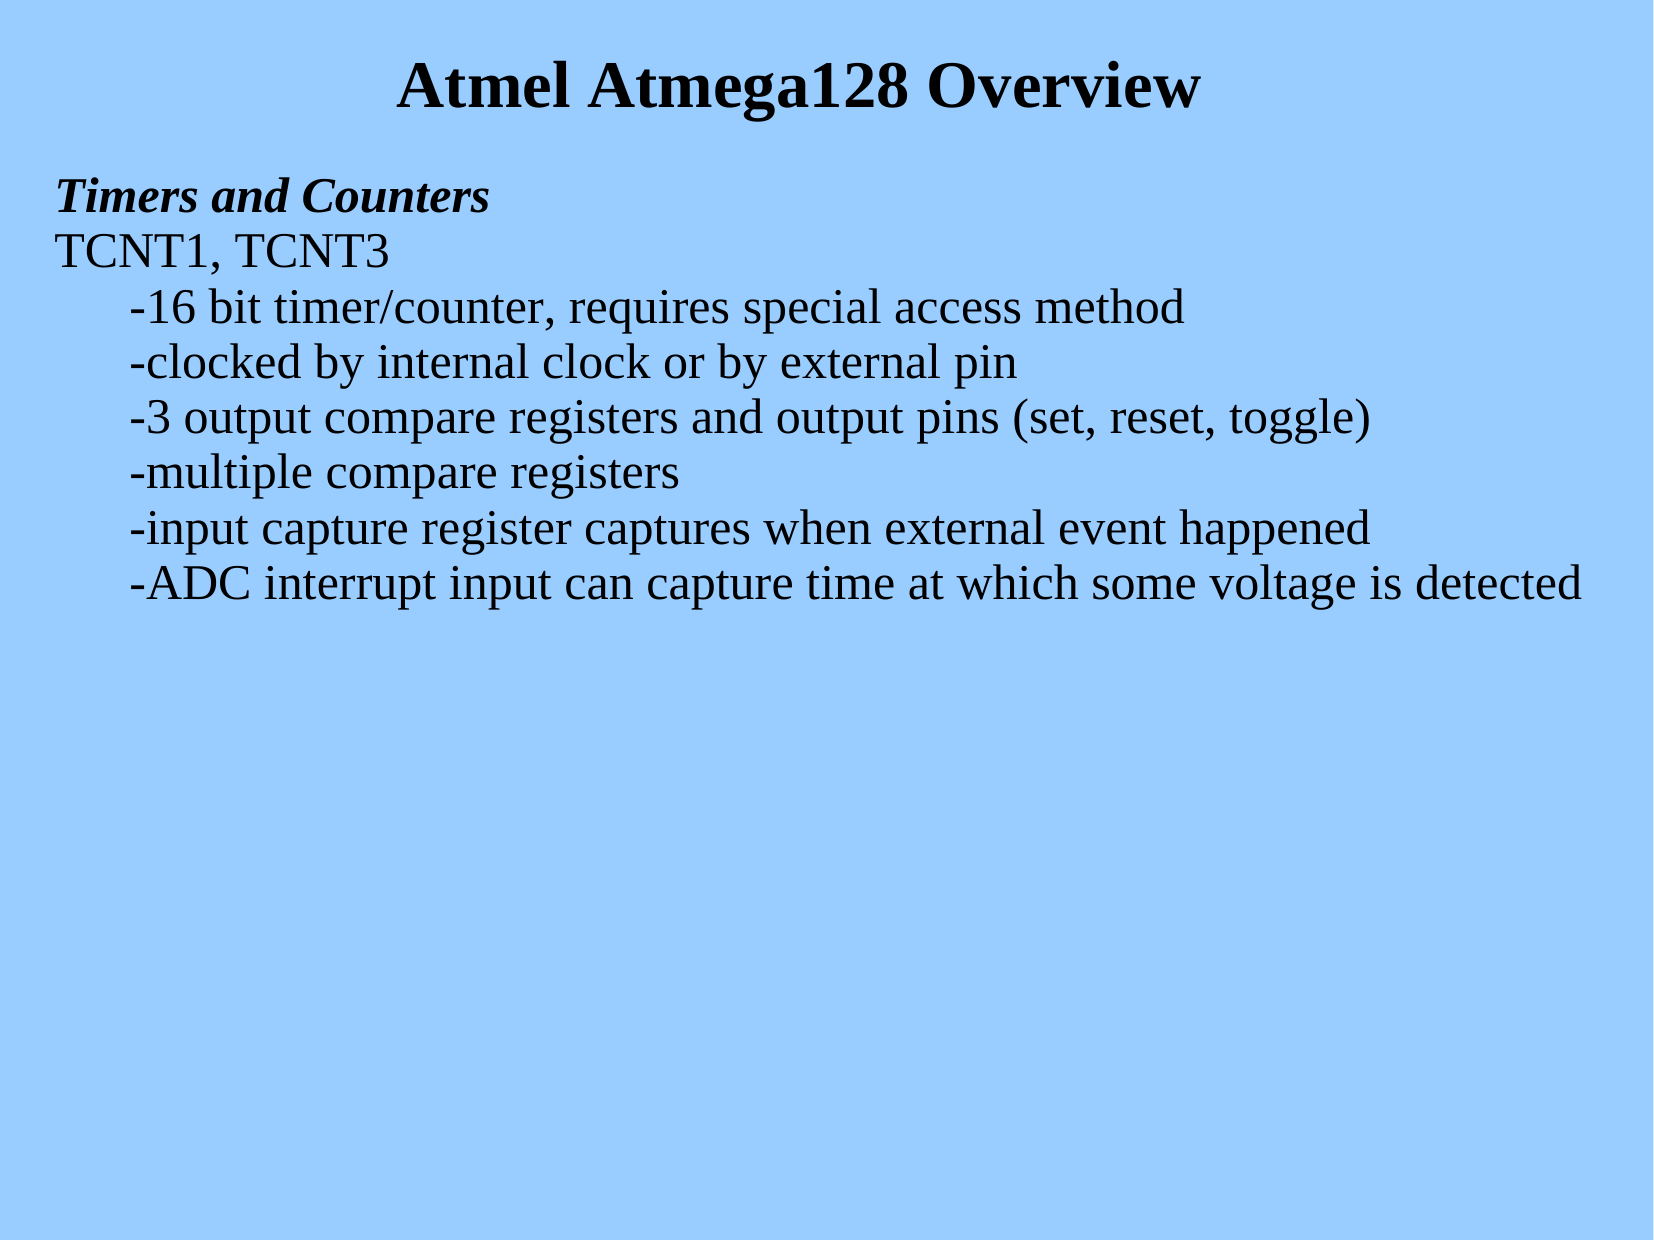

Atmel Atmega128 Overview
Timers and Counters
TCNT1, TCNT3
	-16 bit timer/counter, requires special access method
	-clocked by internal clock or by external pin
	-3 output compare registers and output pins (set, reset, toggle)
	-multiple compare registers
	-input capture register captures when external event happened
	-ADC interrupt input can capture time at which some voltage is detected